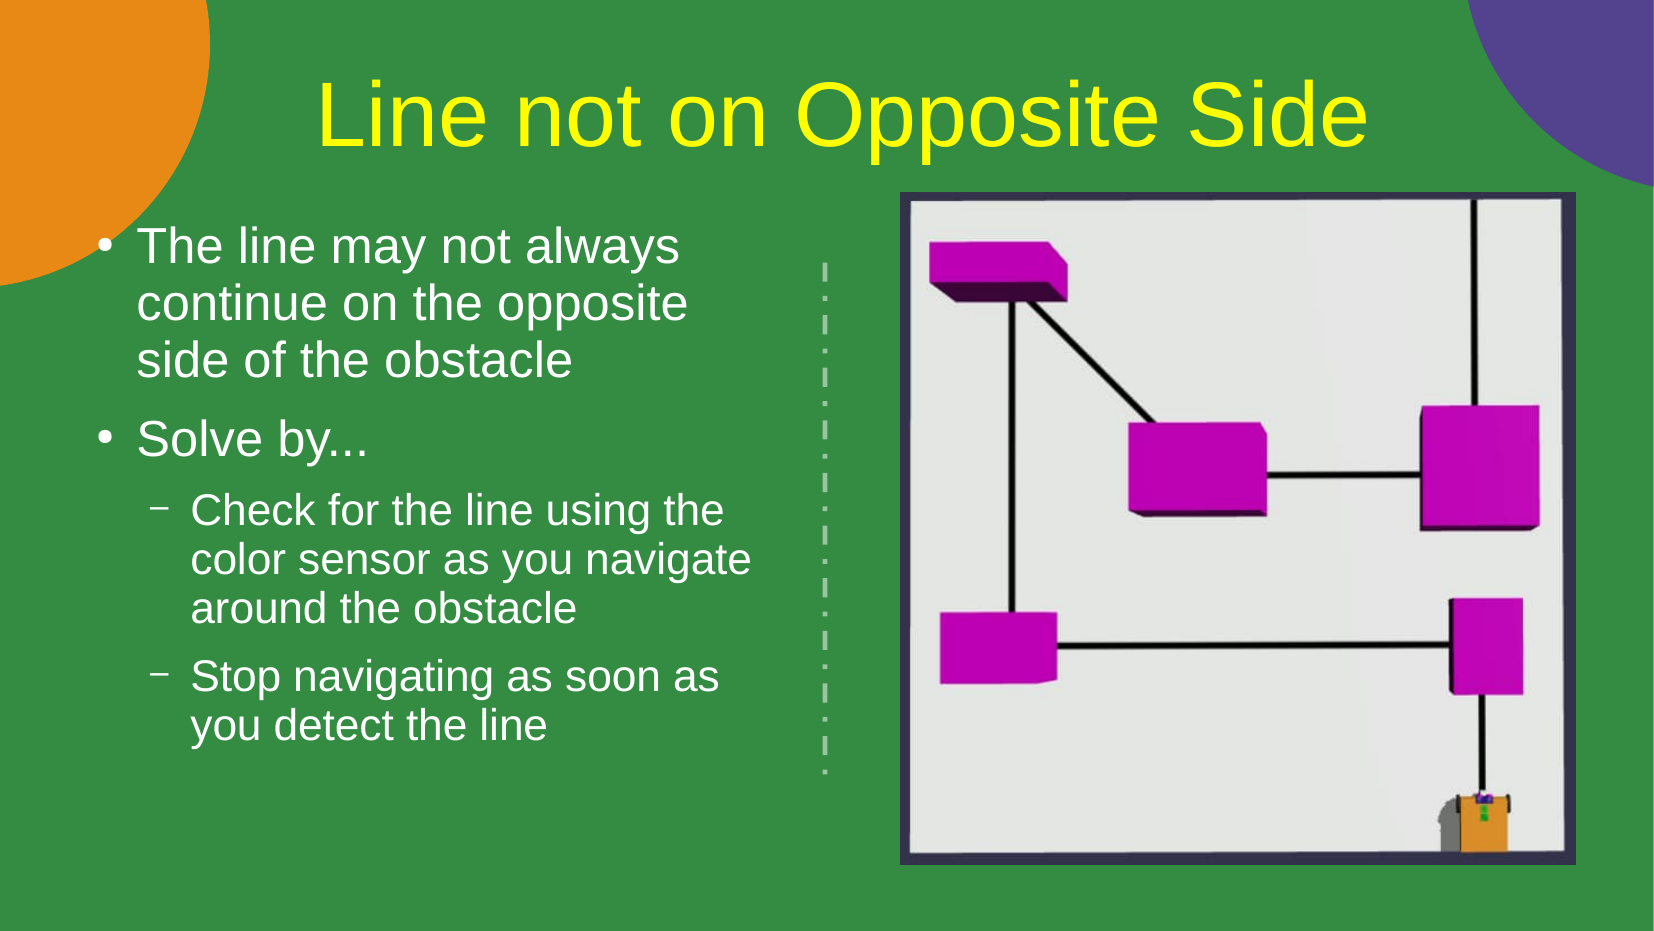

# Line not on Opposite Side
The line may not always continue on the opposite side of the obstacle
Solve by...
Check for the line using the color sensor as you navigate around the obstacle
Stop navigating as soon as you detect the line